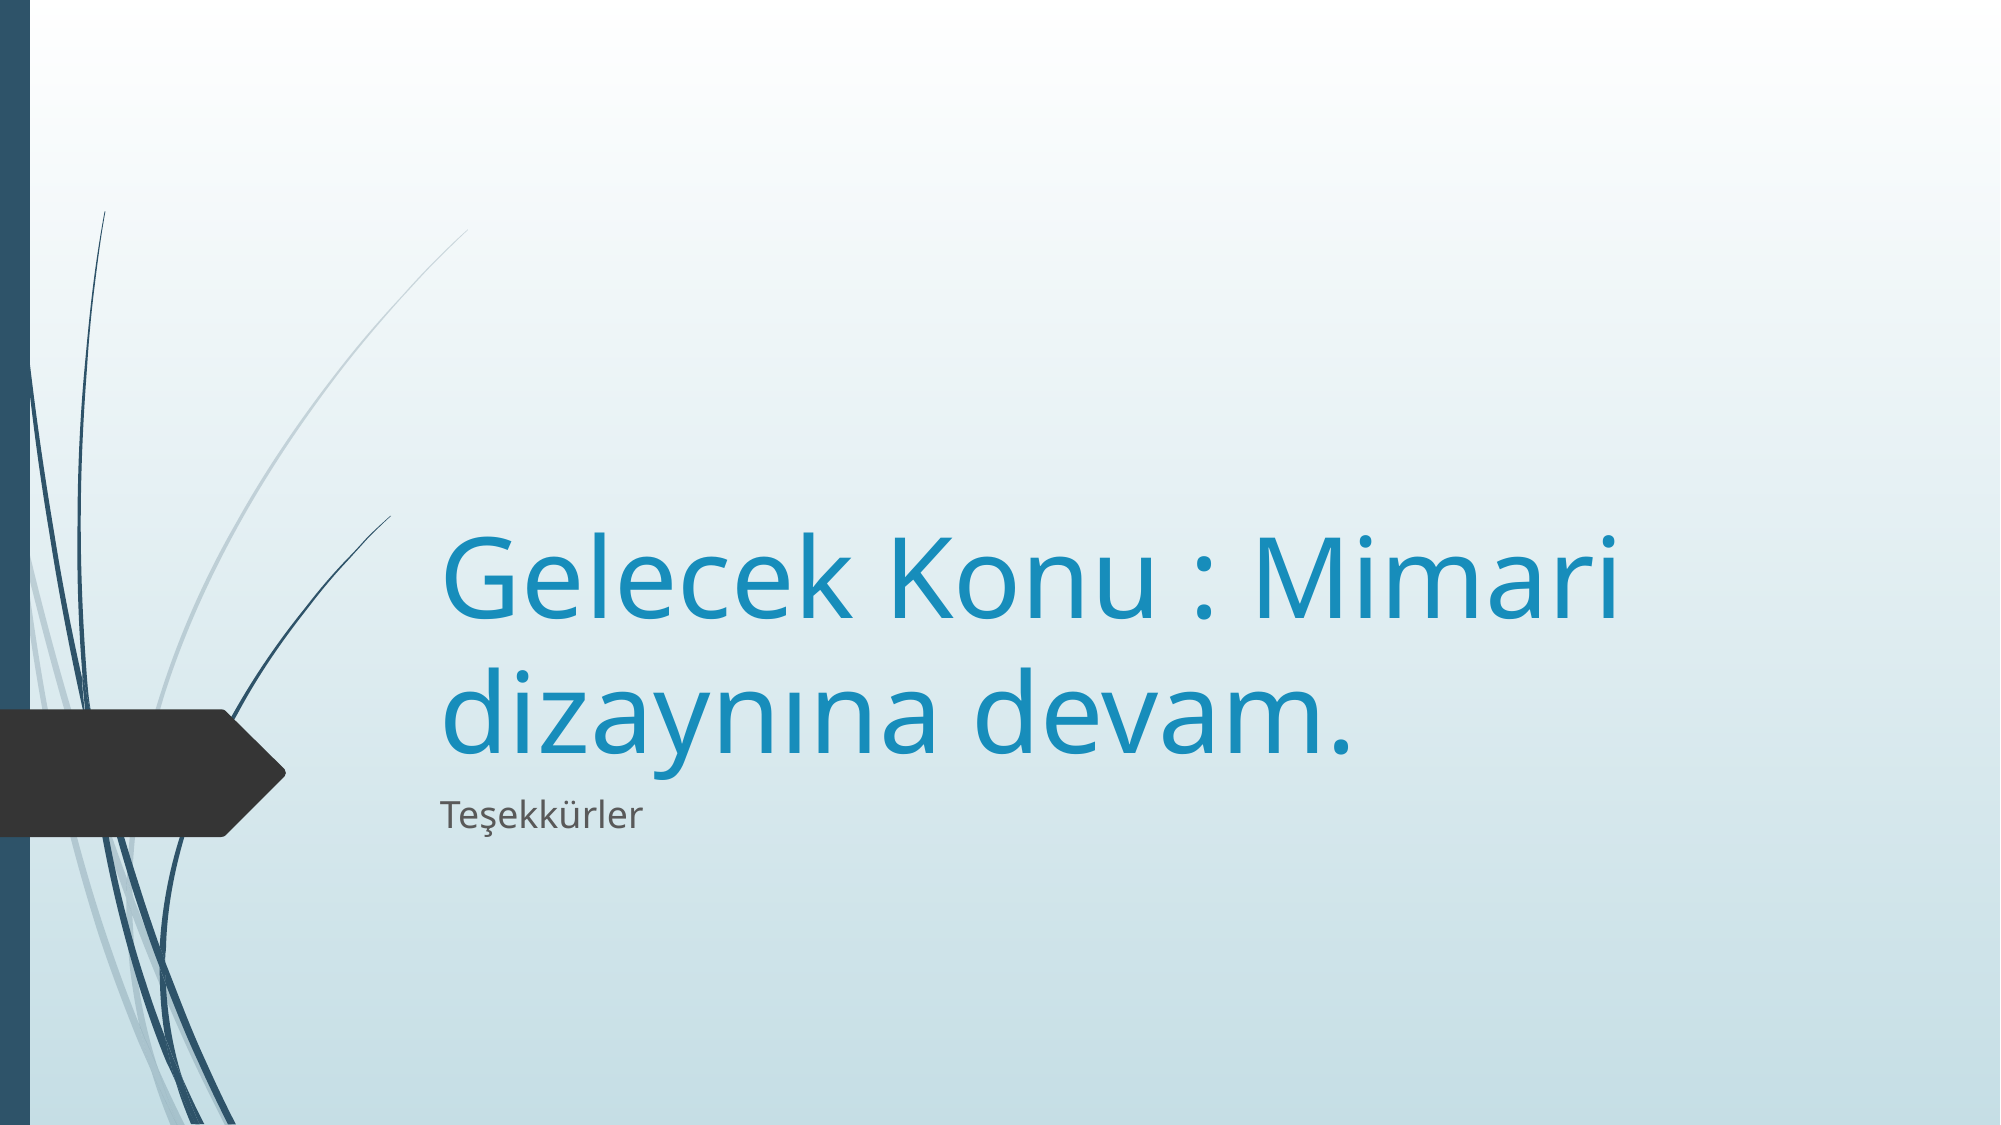

# Gelecek Konu : Mimari dizaynına devam.
Teşekkürler